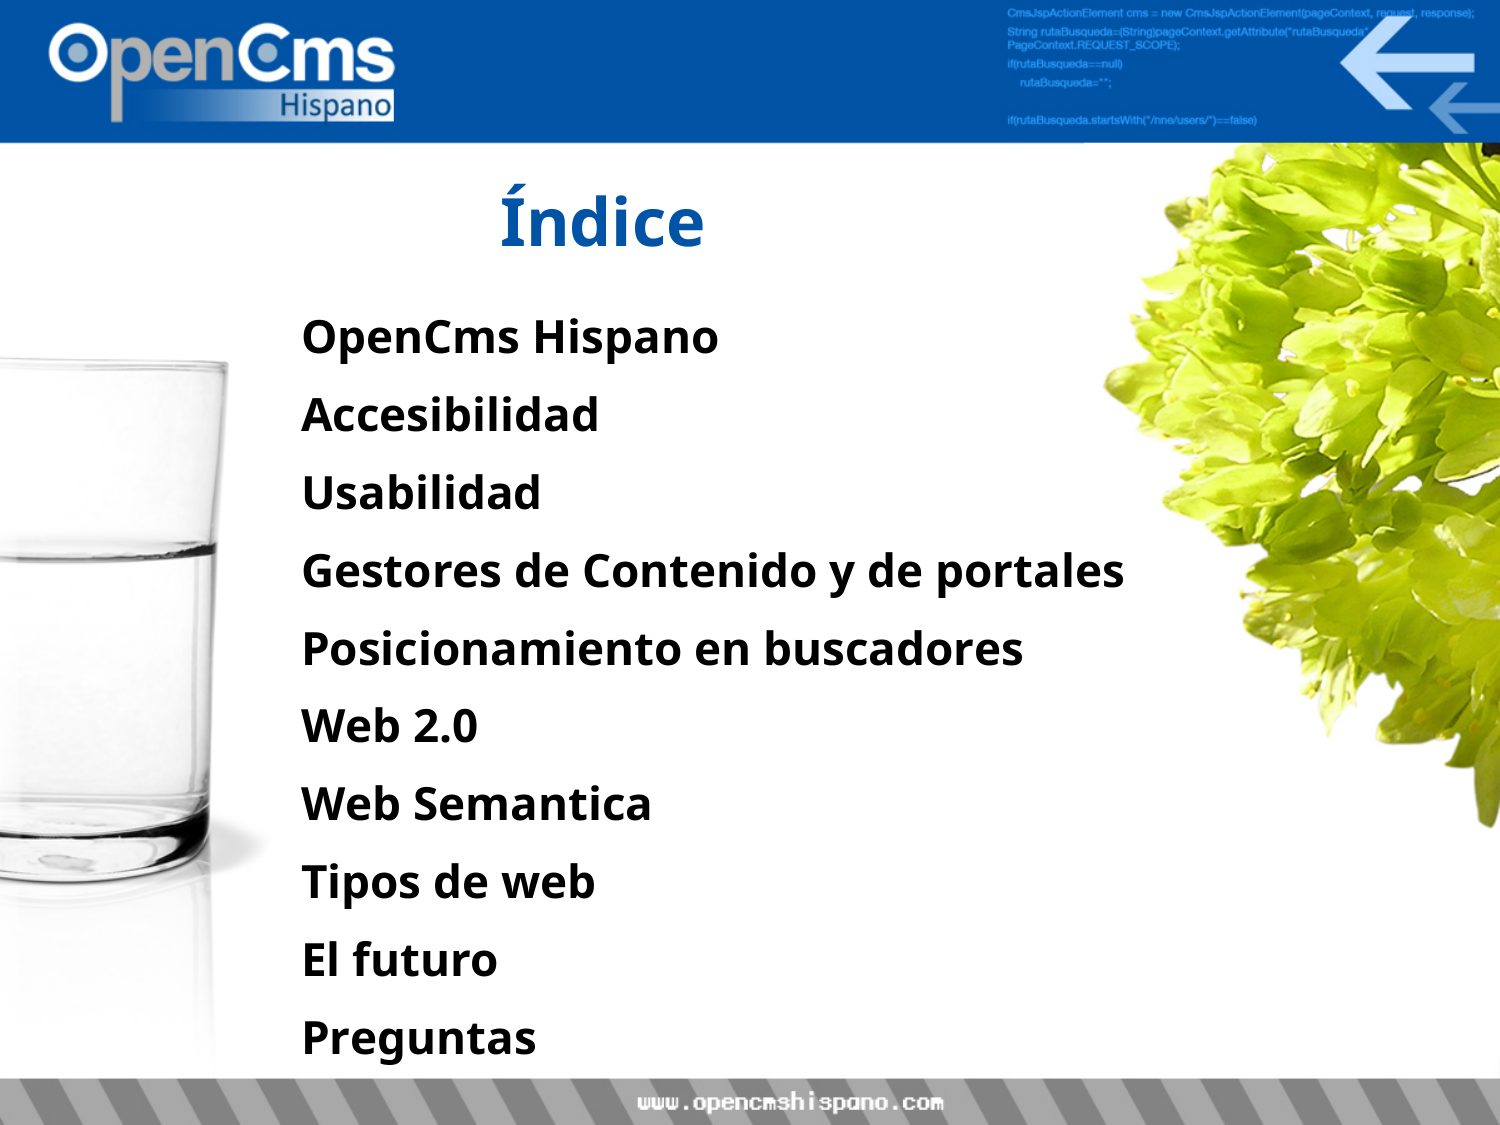

Índice
OpenCms Hispano
Accesibilidad
Usabilidad
Gestores de Contenido y de portales
Posicionamiento en buscadores
Web 2.0
Web Semantica
Tipos de web
El futuro
Preguntas